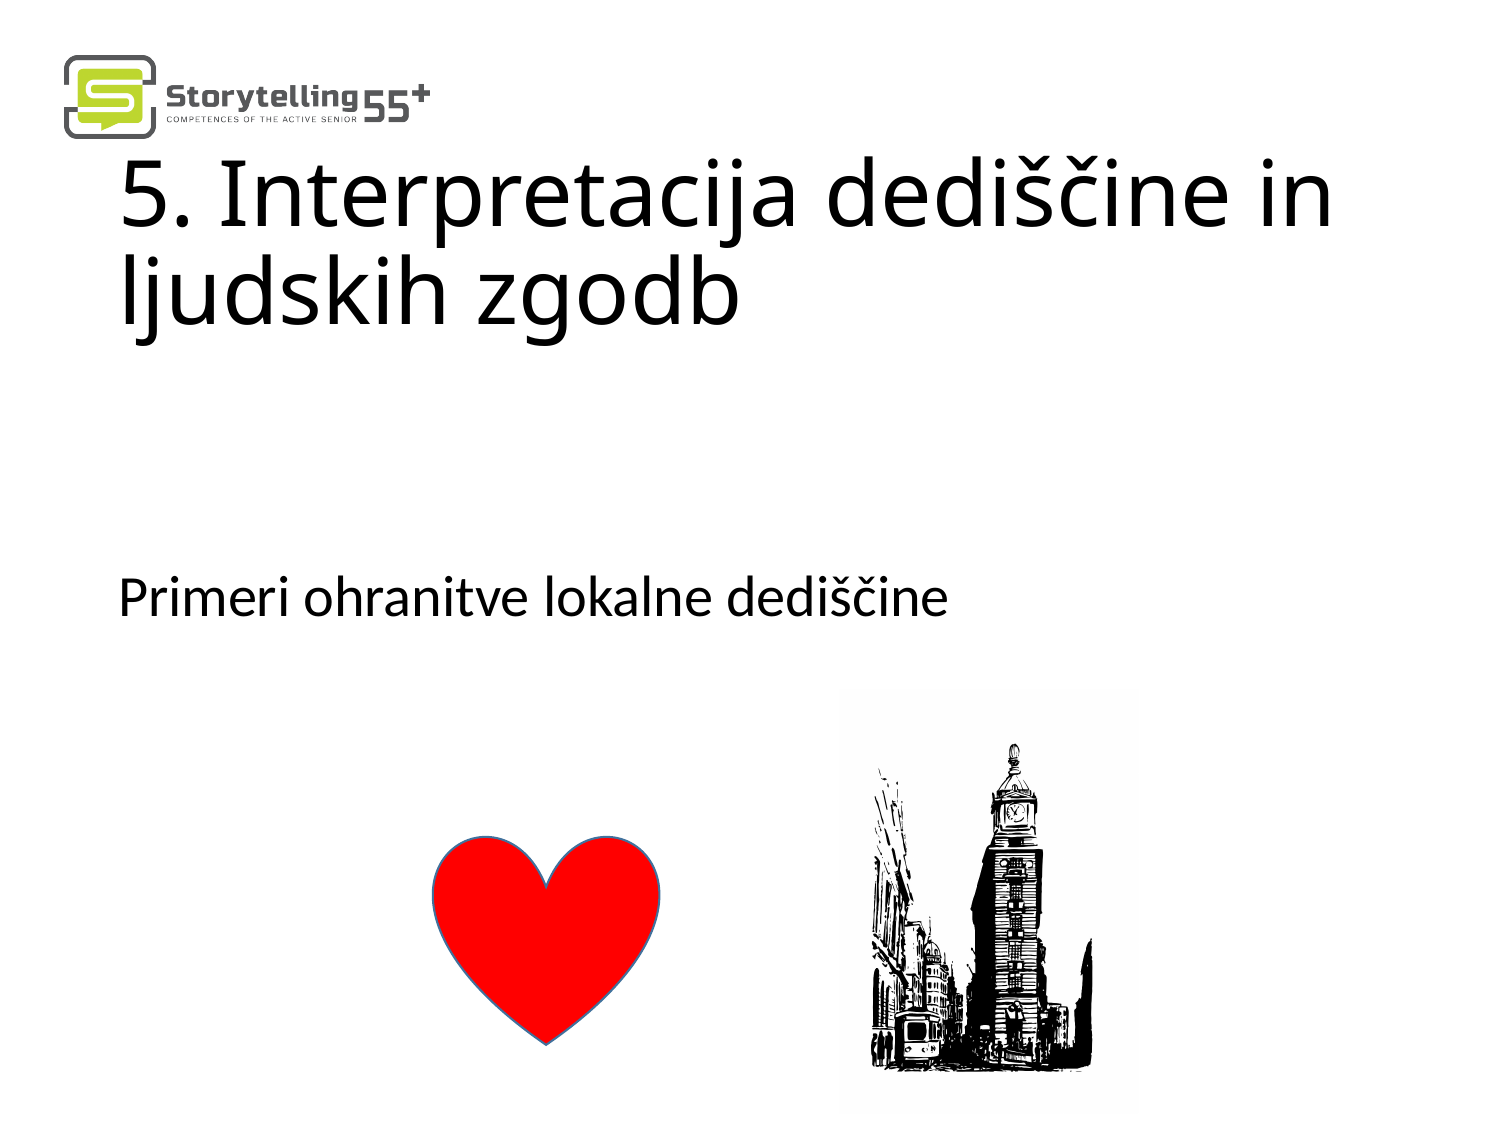

# 5. Interpretacija dediščine in ljudskih zgodb
Primeri ohranitve lokalne dediščine